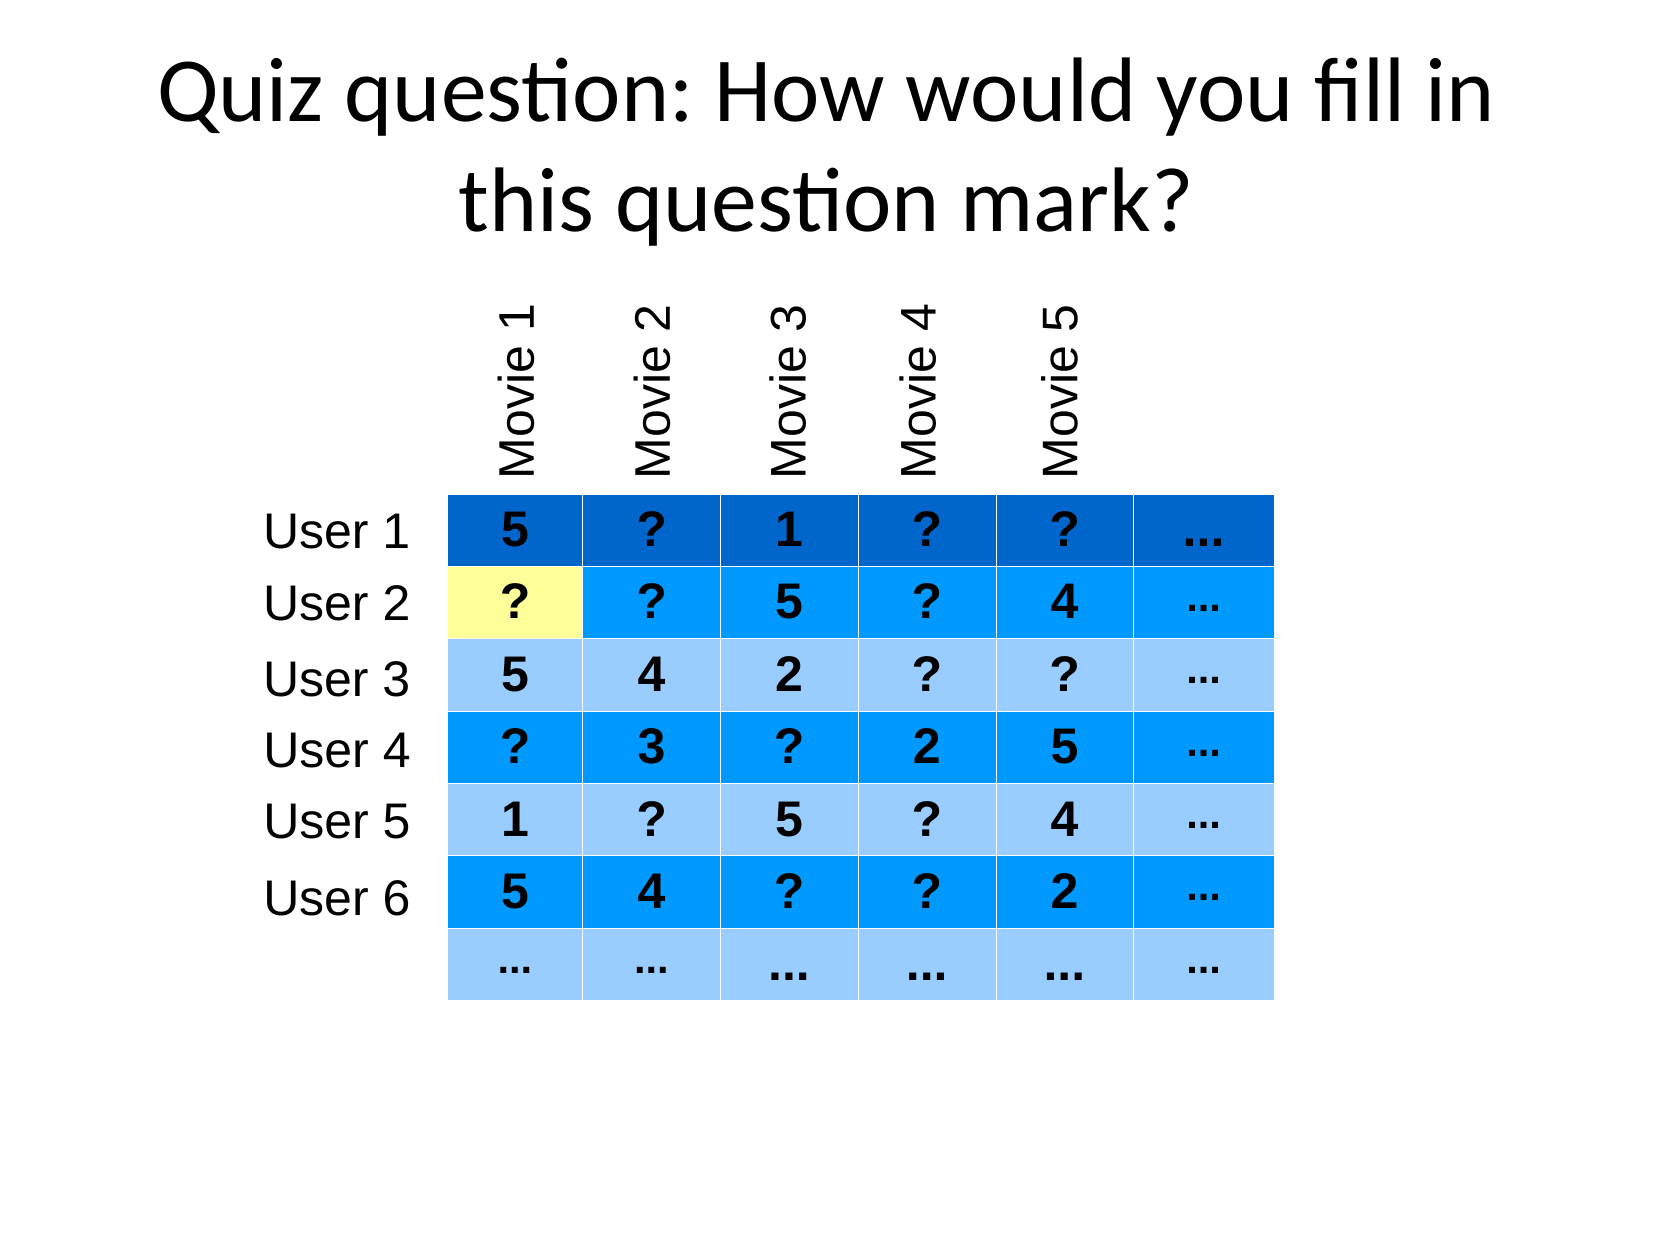

# Quiz question: How would you fill in this question mark?
Movie 1
Movie 2
Movie 3
Movie 4
Movie 5
| 5 | ? | 1 | ? | ? | ... |
| --- | --- | --- | --- | --- | --- |
| ? | ? | 5 | ? | 4 | ... |
| 5 | 4 | 2 | ? | ? | ... |
| ? | 3 | ? | 2 | 5 | ... |
| 1 | ? | 5 | ? | 4 | ... |
| 5 | 4 | ? | ? | 2 | ... |
| ... | ... | ... | ... | ... | ... |
User 1
User 2
User 3
User 4
User 5
User 6